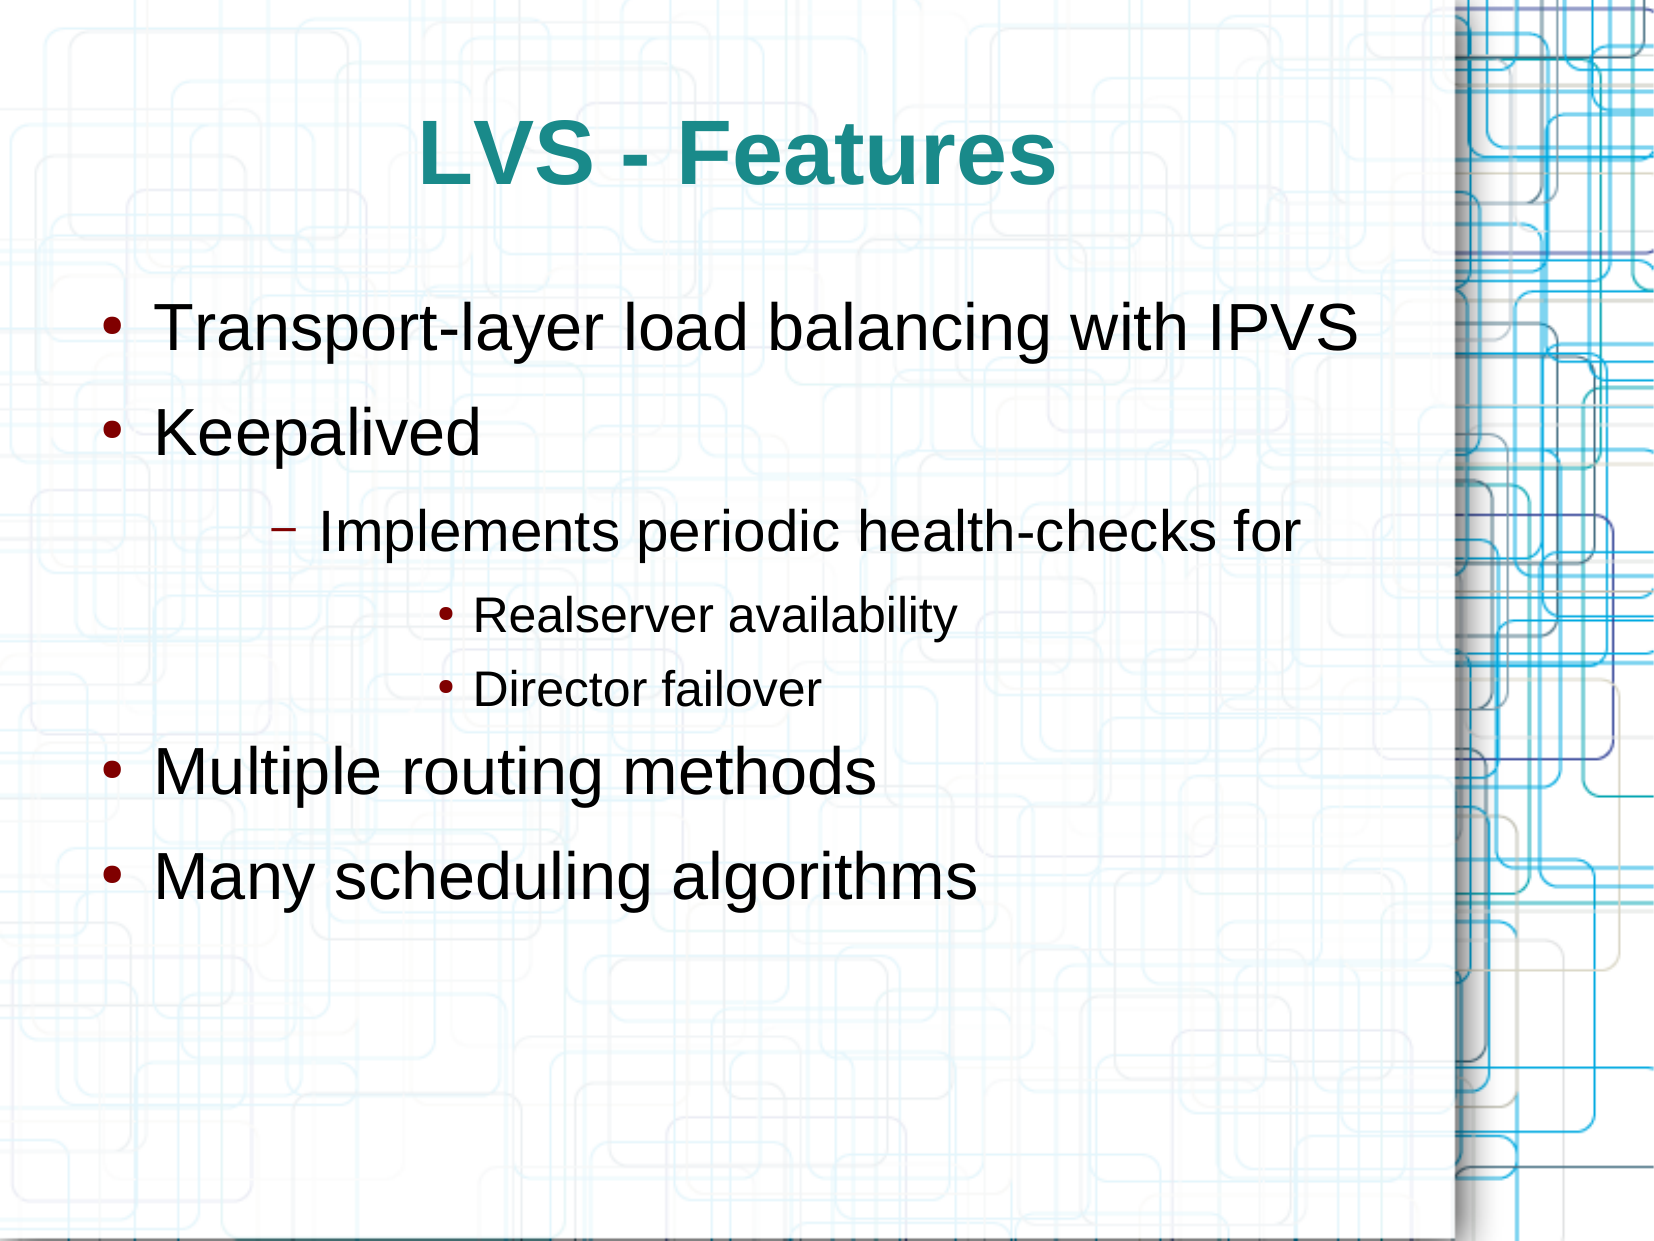

# LVS - Features
Transport-layer load balancing with IPVS
Keepalived
Implements periodic health-checks for
Realserver availability
Director failover
Multiple routing methods
Many scheduling algorithms